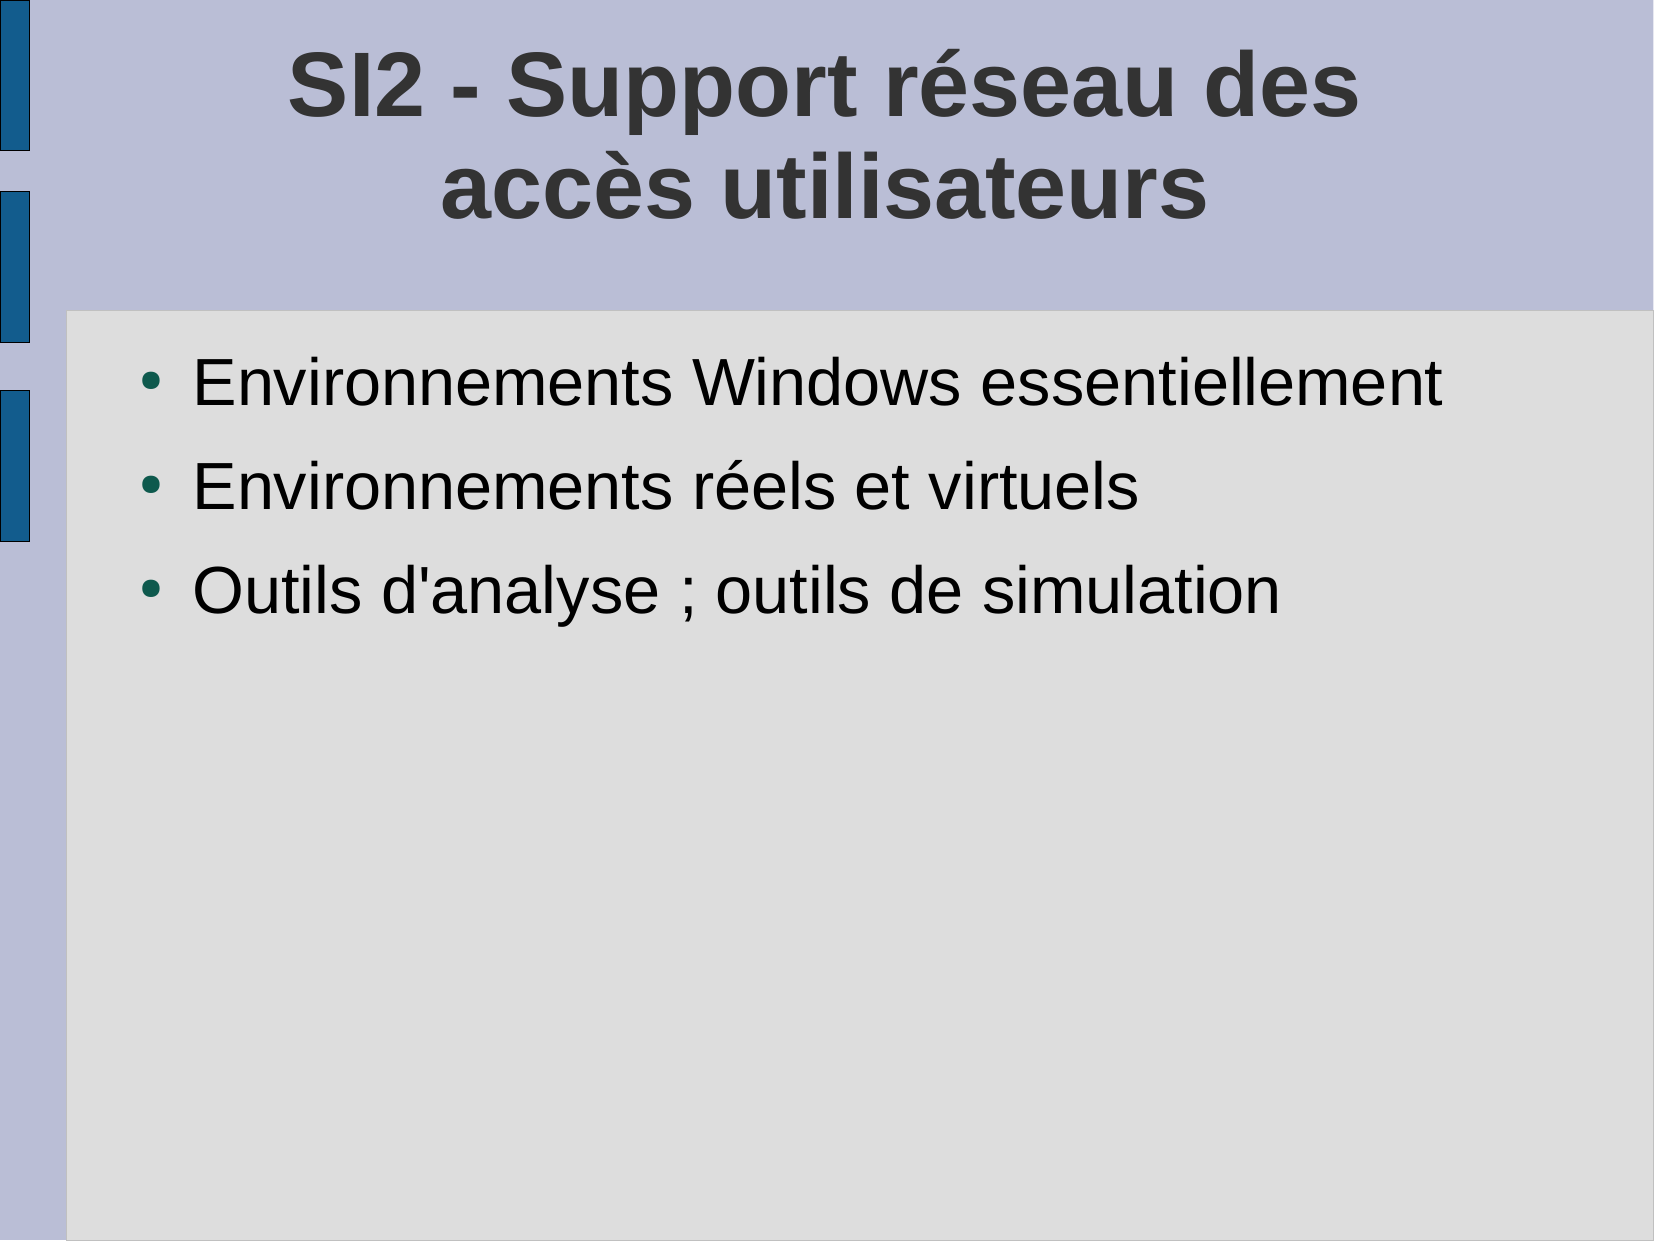

# Environnements Windows essentiellement
Environnements réels et virtuels
Outils d'analyse ; outils de simulation